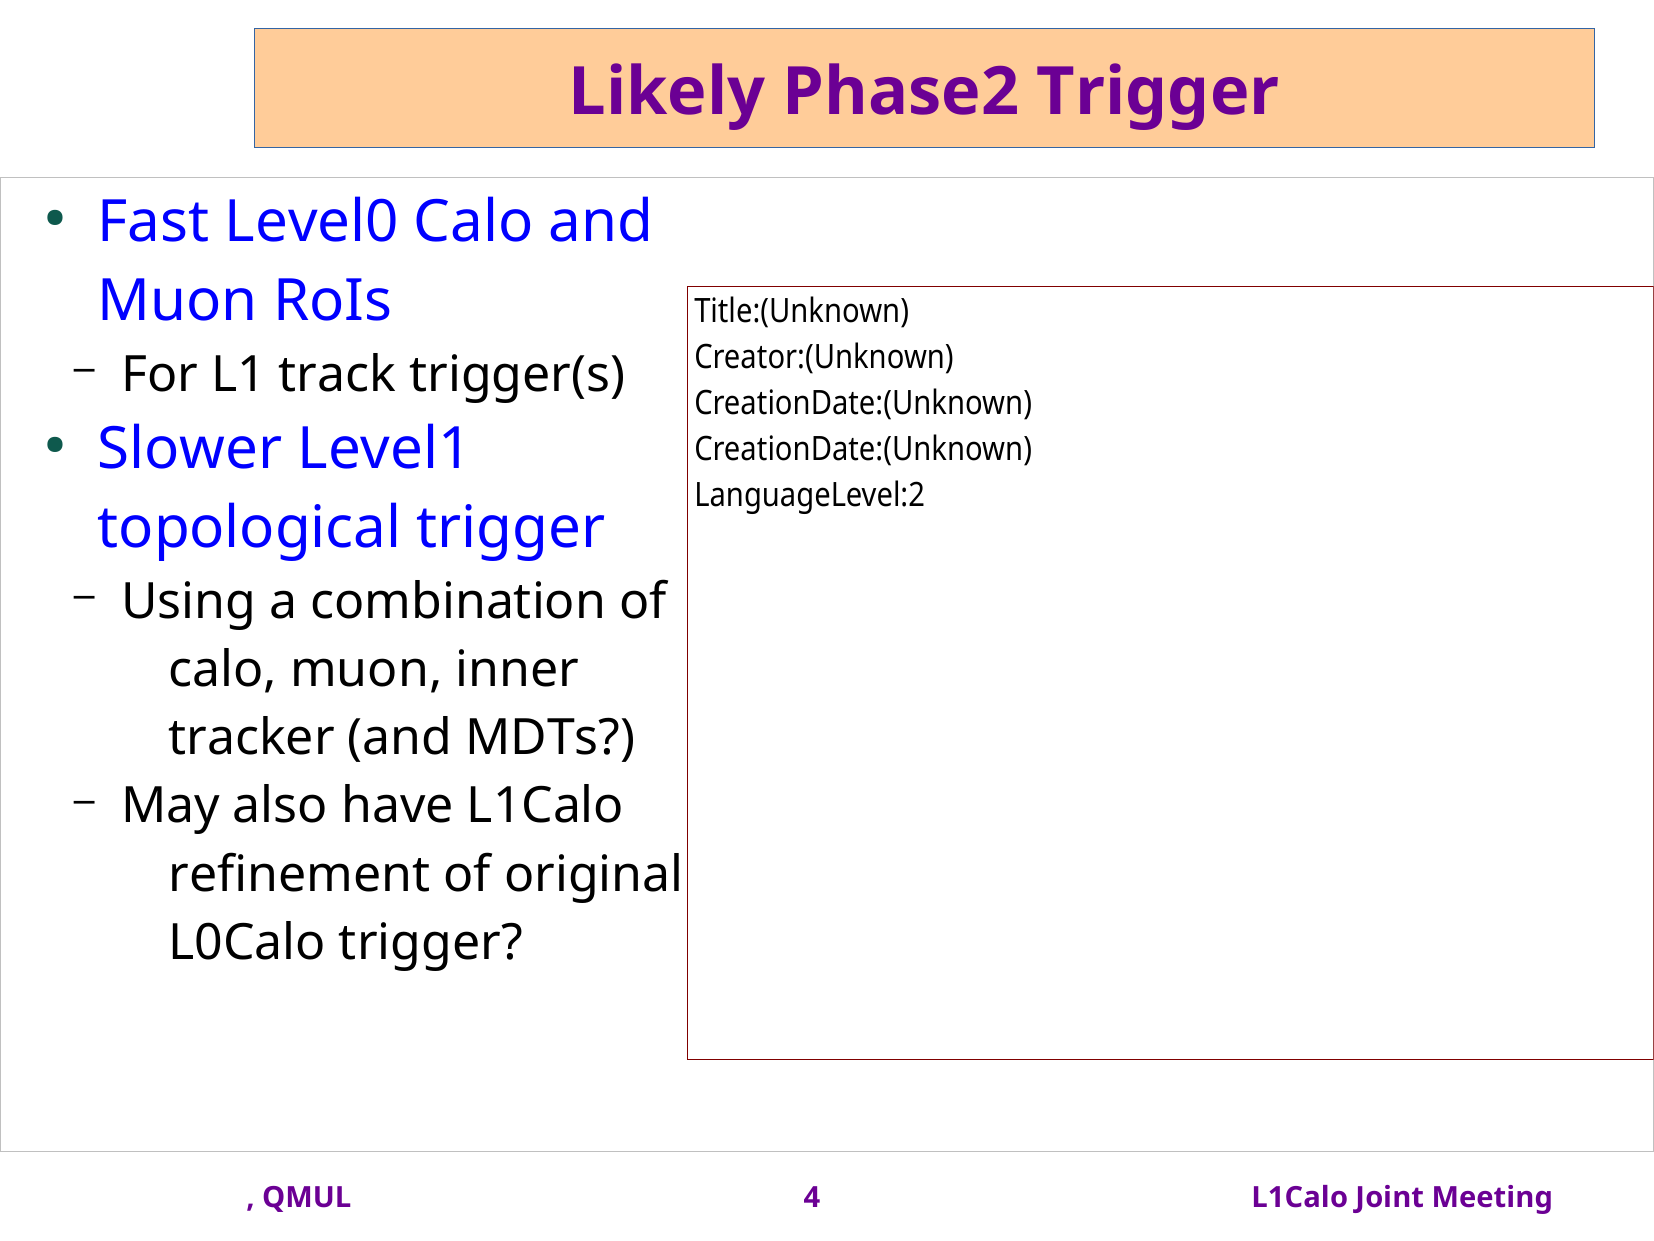

# Likely Phase2 Trigger
Fast Level0 Calo and Muon RoIs
For L1 track trigger(s)
Slower Level1 topological trigger
Using a combination of calo, muon, inner tracker (and MDTs?)
May also have L1Calo refinement of original L0Calo trigger?